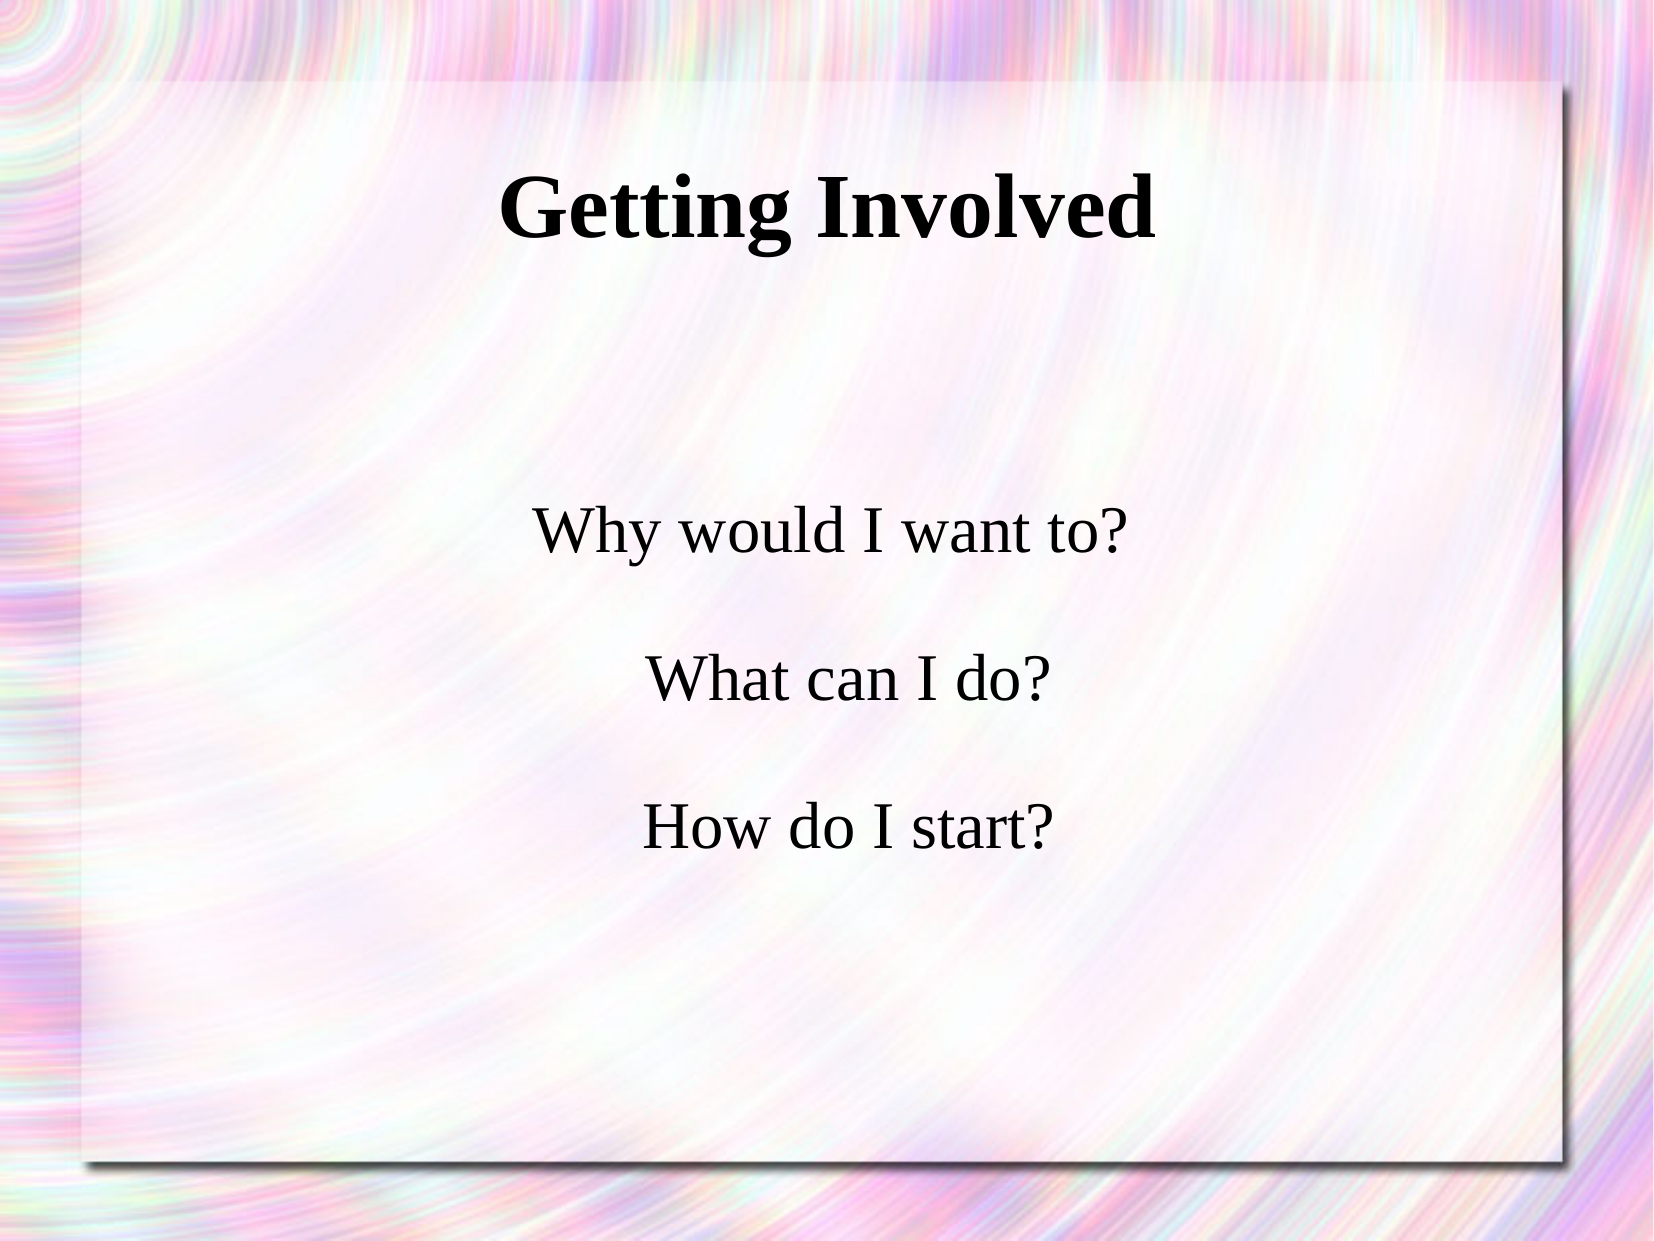

# Getting Involved
Why would I want to?
What can I do?
How do I start?